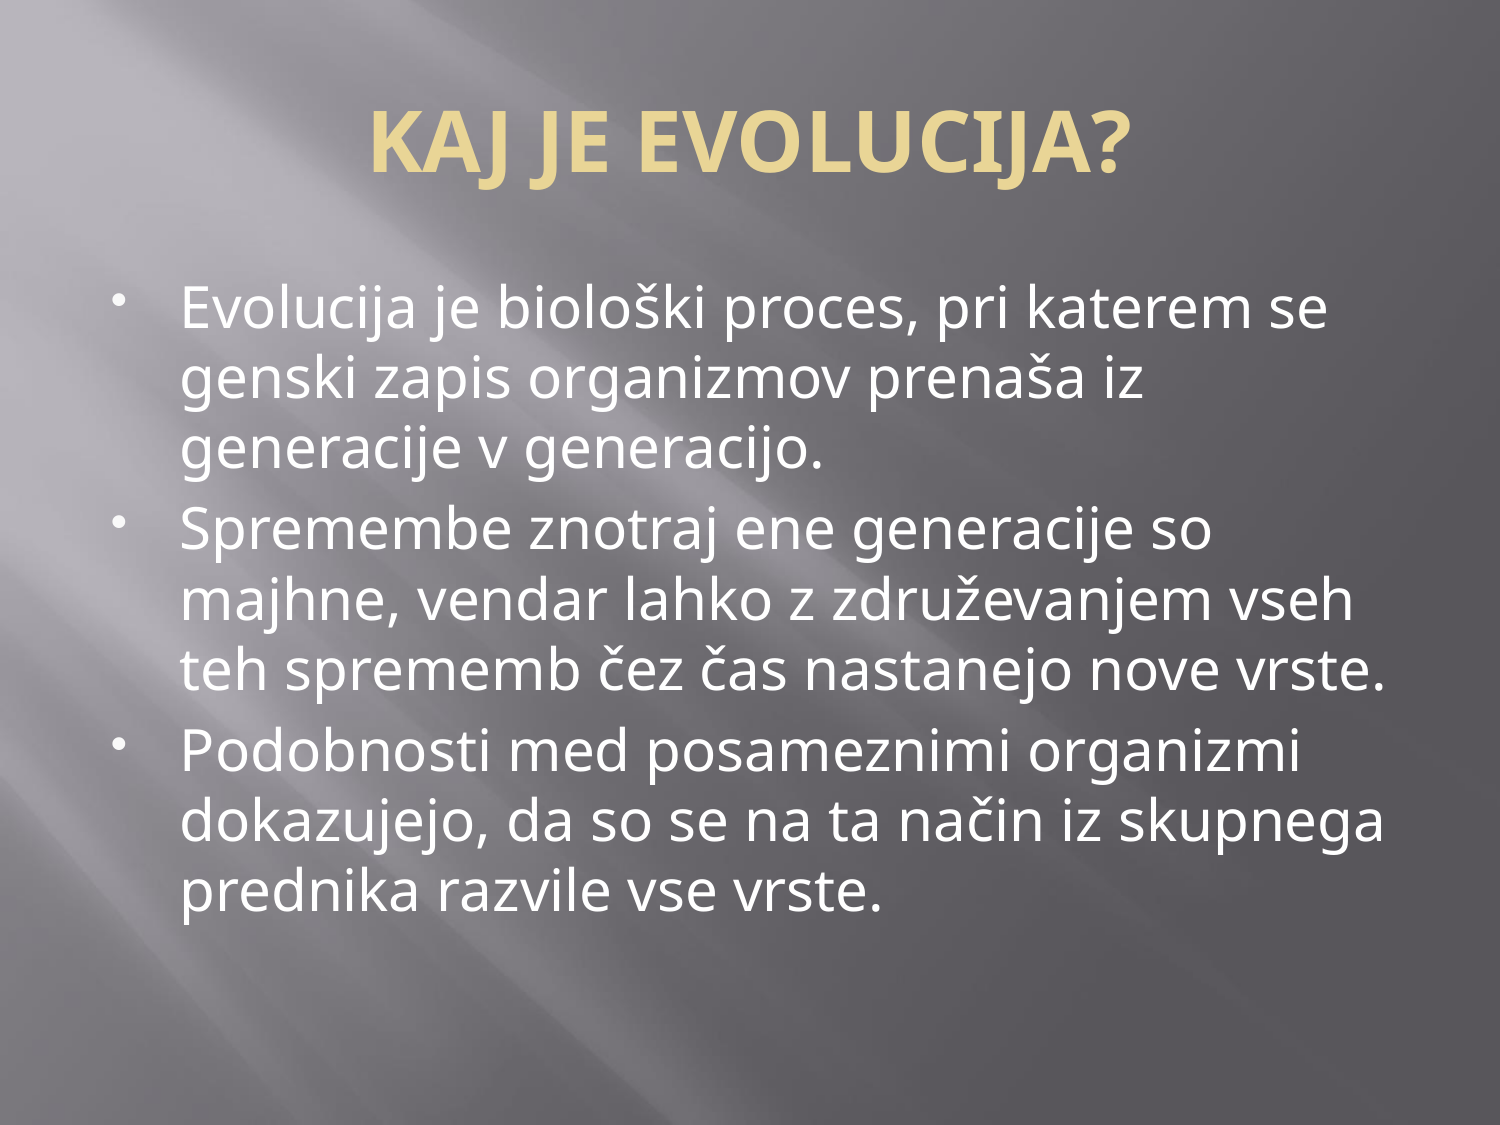

# KAJ JE EVOLUCIJA?
Evolucija je biološki proces, pri katerem se genski zapis organizmov prenaša iz generacije v generacijo.
Spremembe znotraj ene generacije so majhne, vendar lahko z združevanjem vseh teh sprememb čez čas nastanejo nove vrste.
Podobnosti med posameznimi organizmi dokazujejo, da so se na ta način iz skupnega prednika razvile vse vrste.